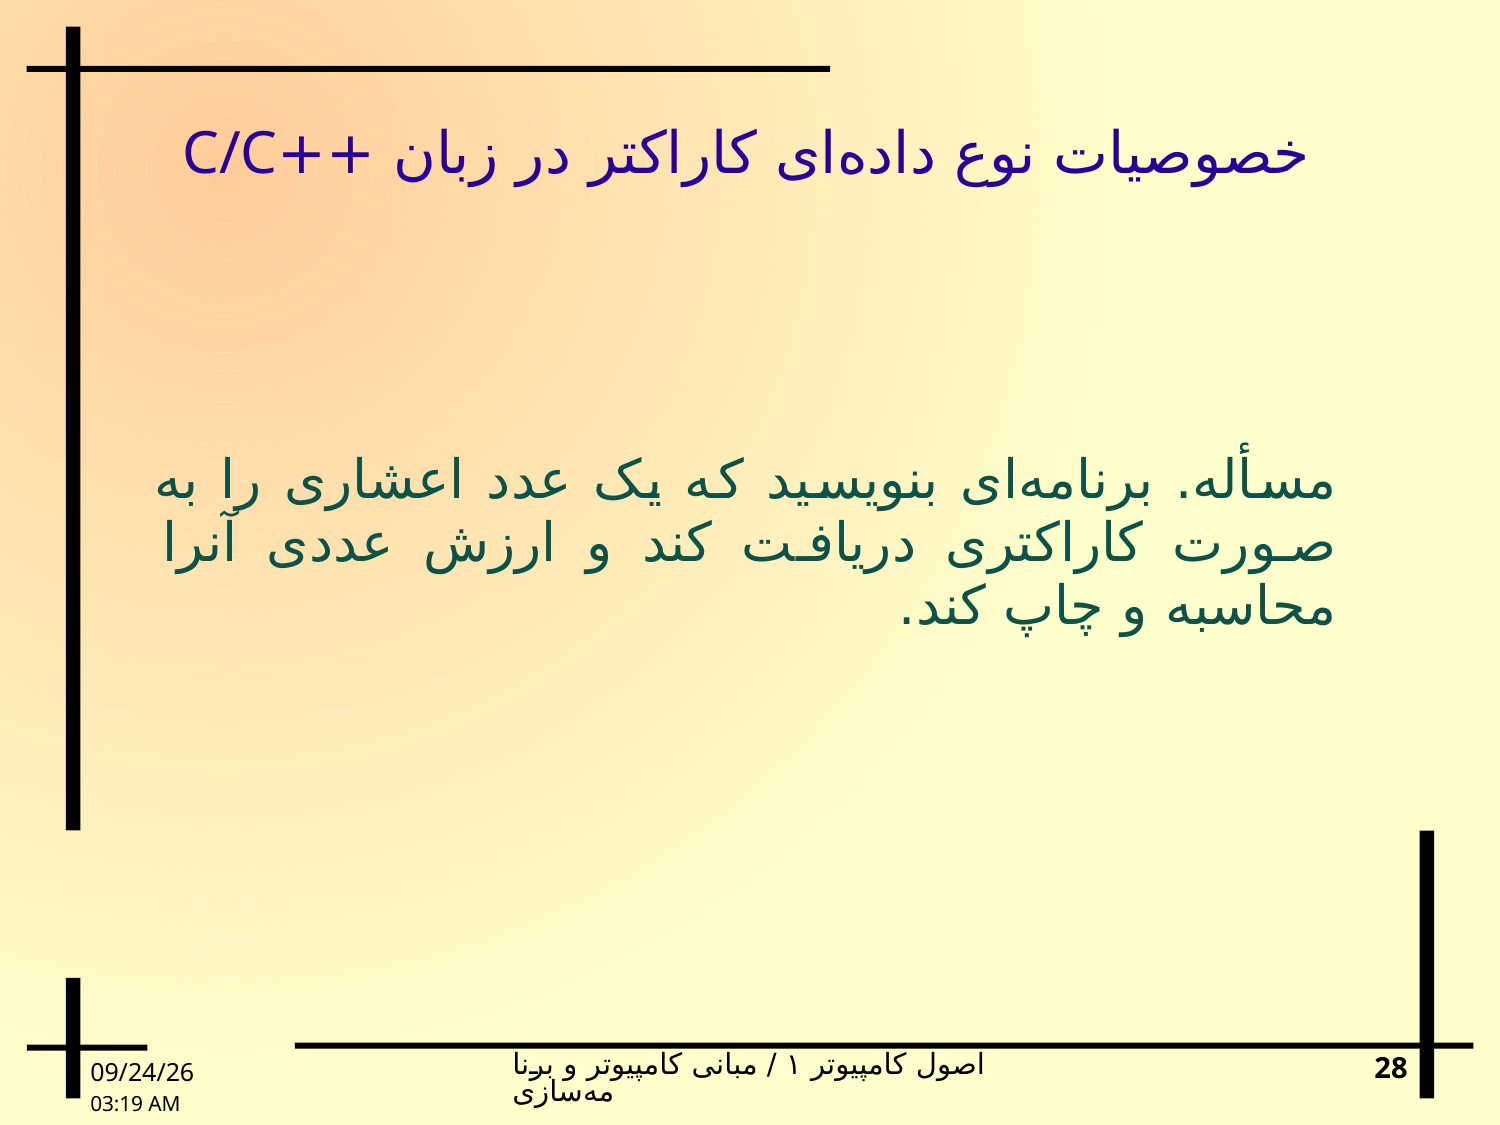

# خصوصیات نوع داده‌ای کاراکتر در زبان ++C/C
مسأله. برنامه‌ای بنویسید که یک عدد اعشاری را به صورت کاراکتری دریافت کند و ارزش عددی آنرا محاسبه و چاپ کند.
اصول کامپیوتر ۱ / مبانی کامپیوتر و برنامه‌سازی
28